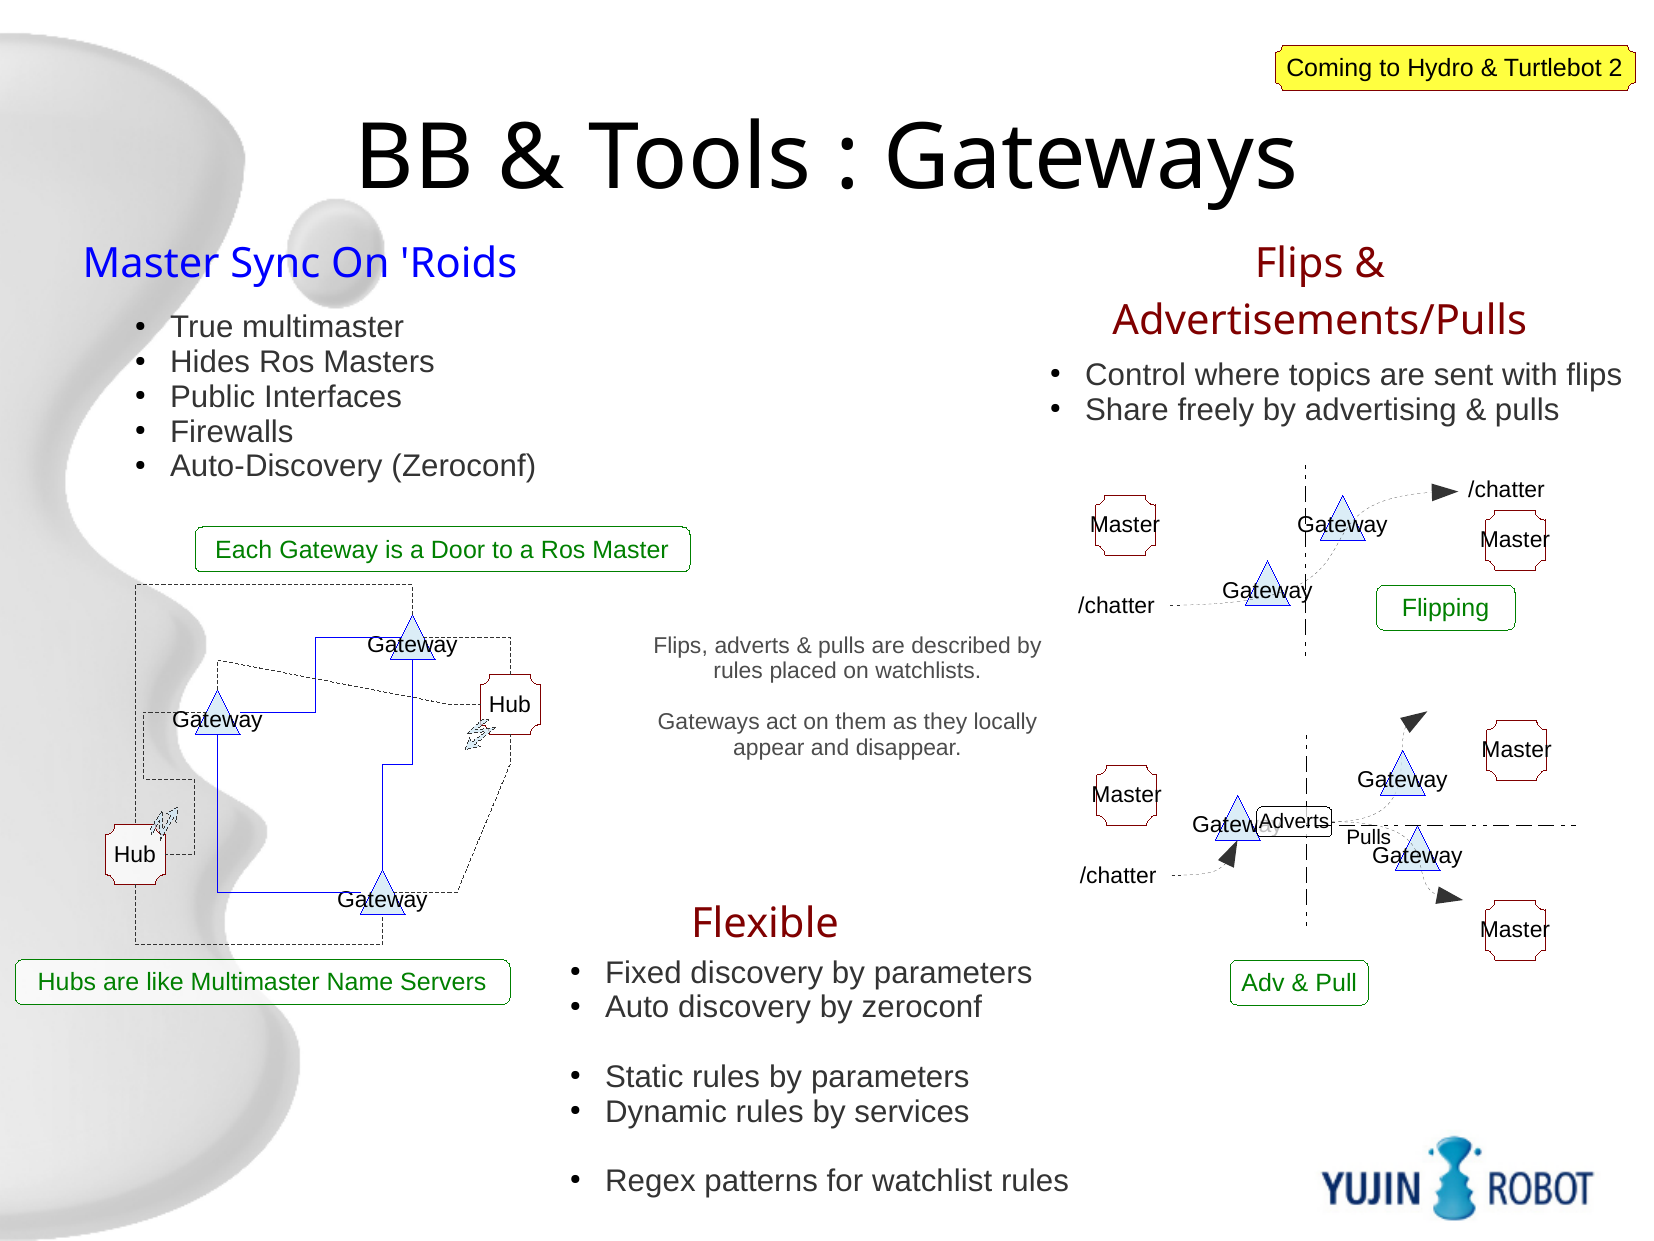

Coming to Hydro & Turtlebot 2
# BB & Tools : Gateways
Master Sync On 'Roids
Flips & Advertisements/Pulls
True multimaster
Hides Ros Masters
Public Interfaces
Firewalls
Auto-Discovery (Zeroconf)
Control where topics are sent with flips
Share freely by advertising & pulls
/chatter
Master
Gateway
Master
Each Gateway is a Door to a Ros Master
Gateway
/chatter
Flipping
Gateway
Flips, adverts & pulls are described by rules placed on watchlists.
Gateways act on them as they locally appear and disappear.
Hub
Gateway
Master
Gateway
Master
Gateway
Adverts
Pulls
Hub
Gateway
/chatter
Gateway
Flexible
Master
Fixed discovery by parameters
Auto discovery by zeroconf
Static rules by parameters
Dynamic rules by services
Regex patterns for watchlist rules
Hubs are like Multimaster Name Servers
Adv & Pull